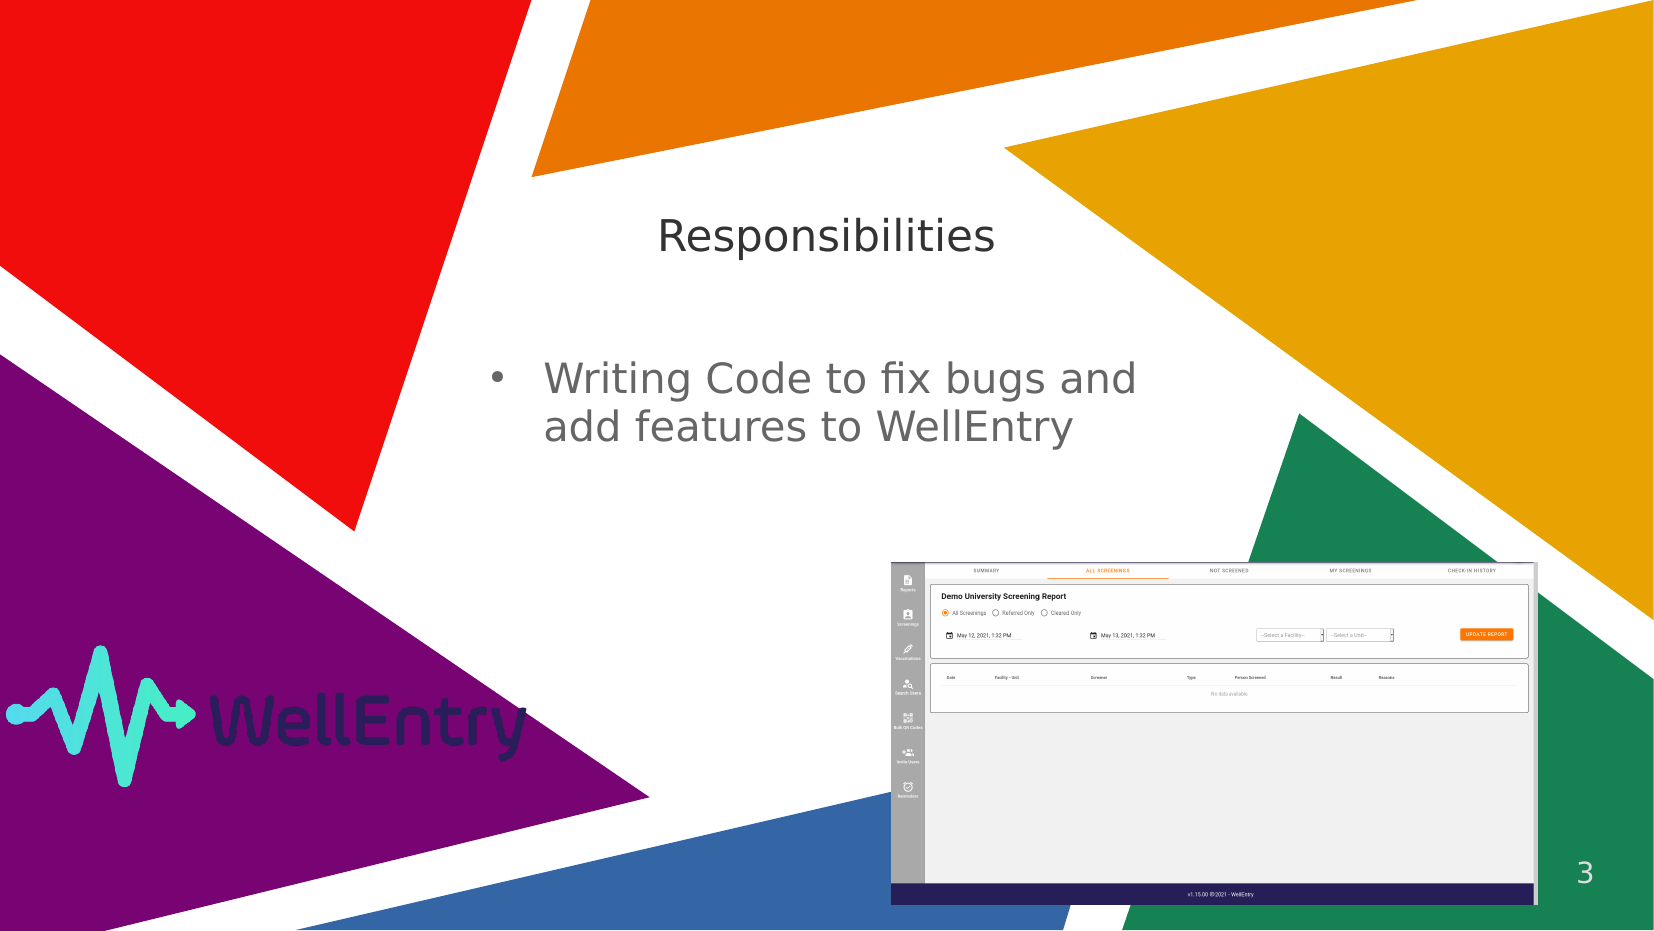

# Responsibilities
Writing Code to fix bugs and add features to WellEntry
3